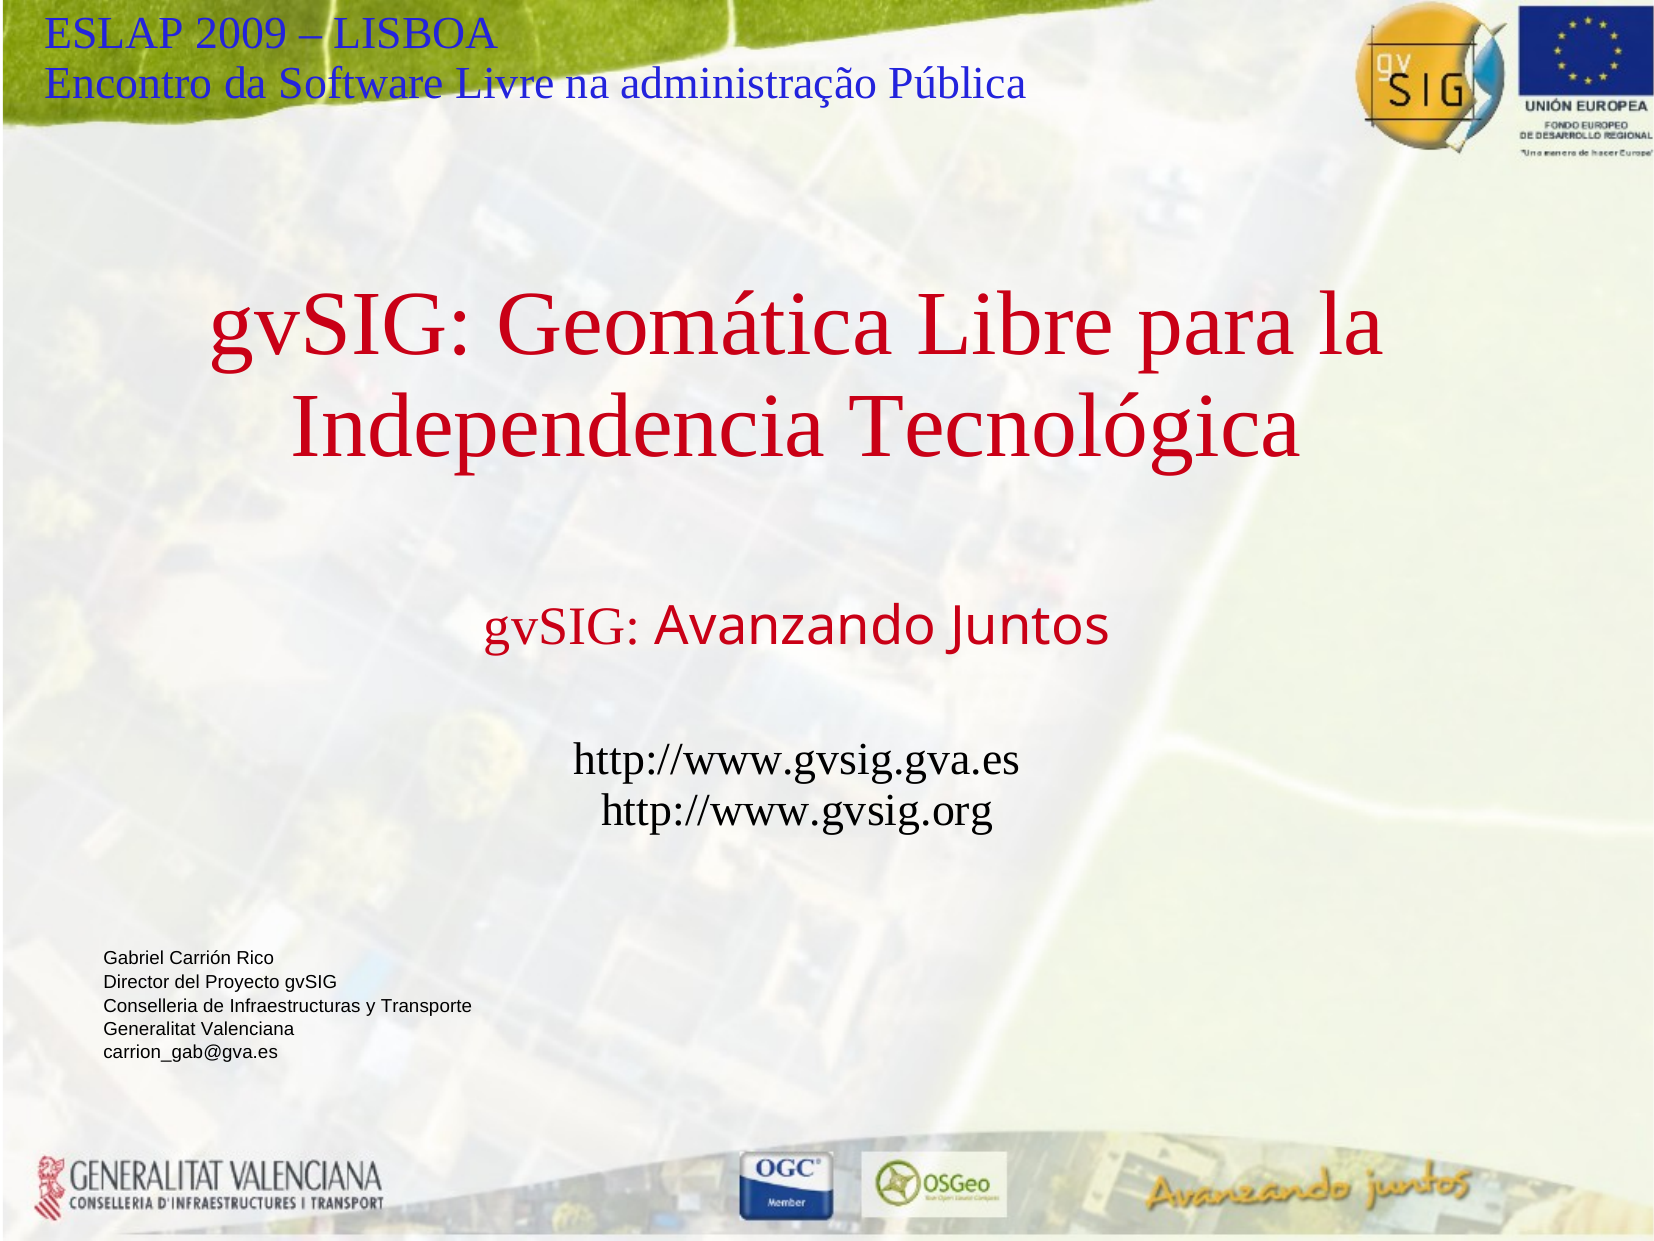

gvSIG: Geomática Libre para la Independencia Tecnológica
gvSIG: Avanzando Juntos
http://www.gvsig.gva.es
http://www.gvsig.org
Gabriel Carrión Rico
Director del Proyecto gvSIG
Conselleria de Infraestructuras y Transporte
Generalitat Valenciana
carrion_gab@gva.es